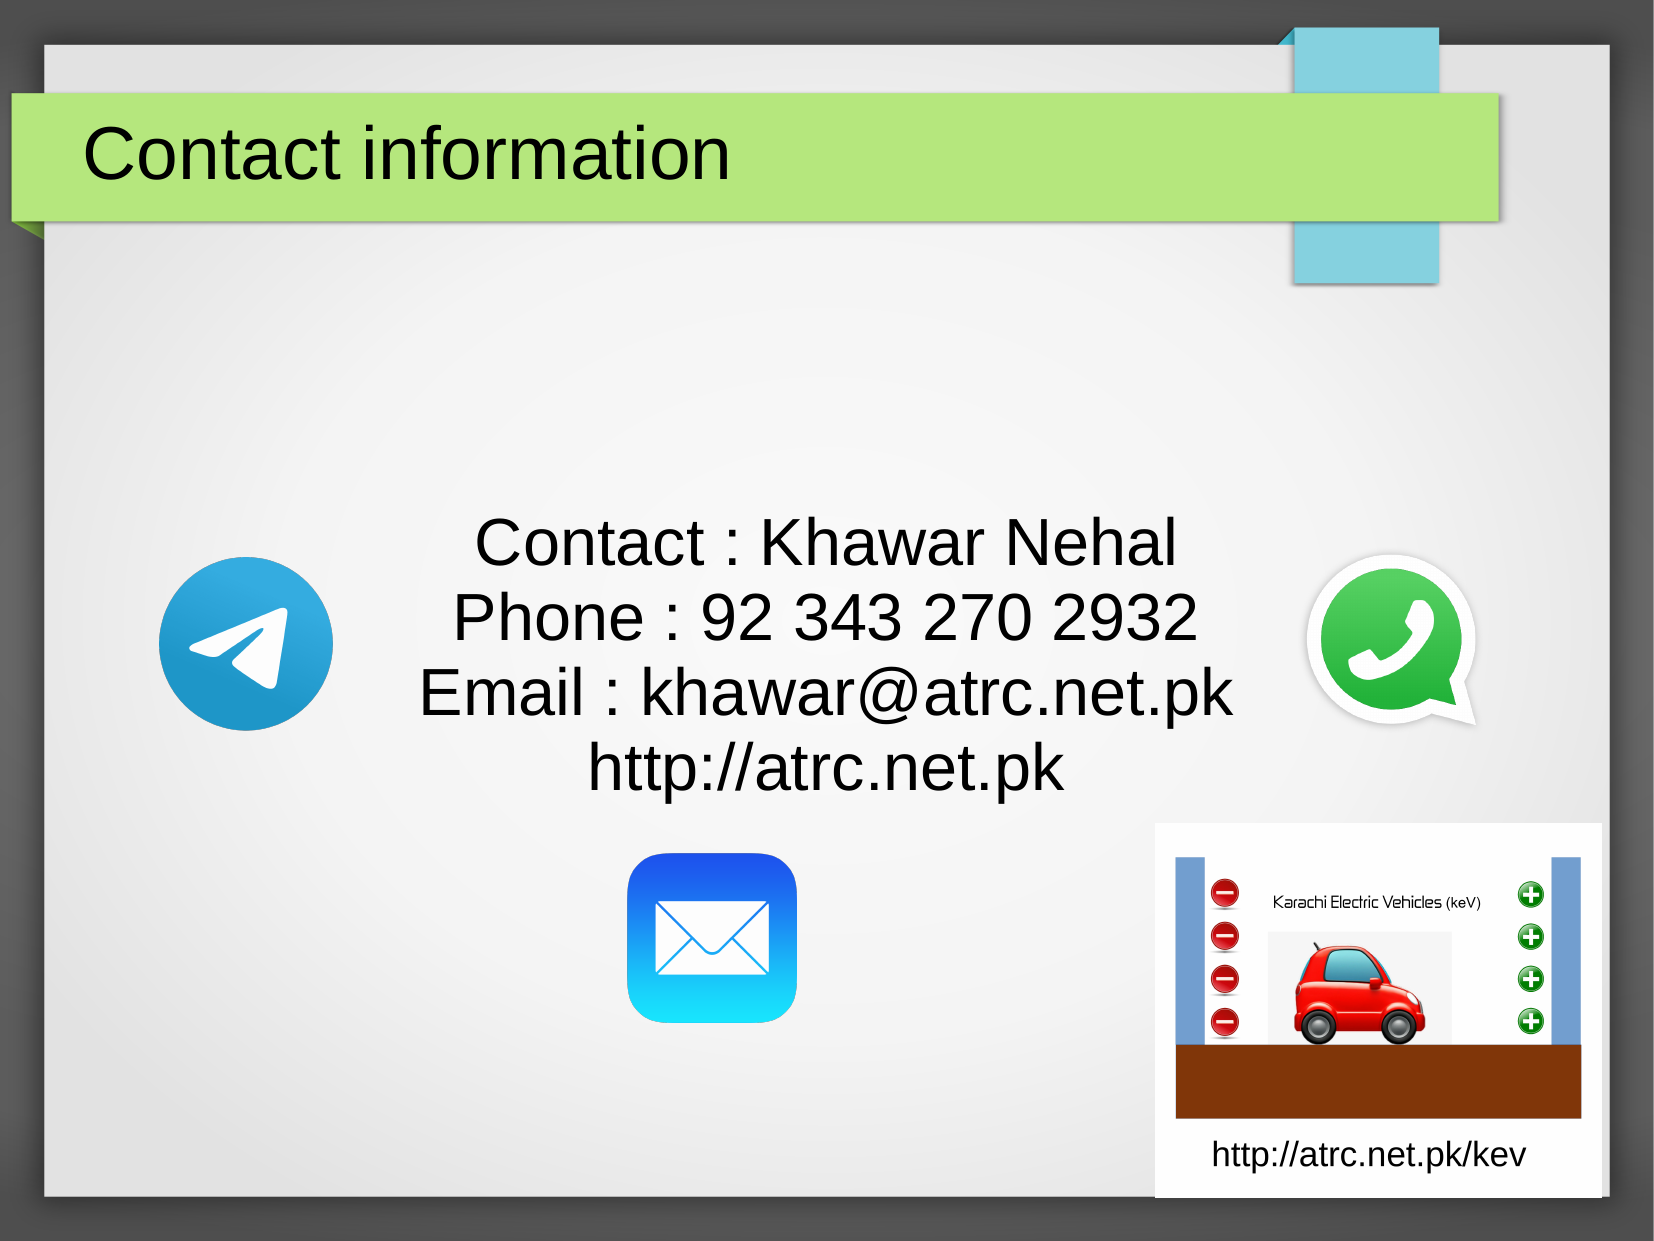

# Contact information
Contact : Khawar Nehal
Phone : 92 343 270 2932
Email : khawar@atrc.net.pk
http://atrc.net.pk